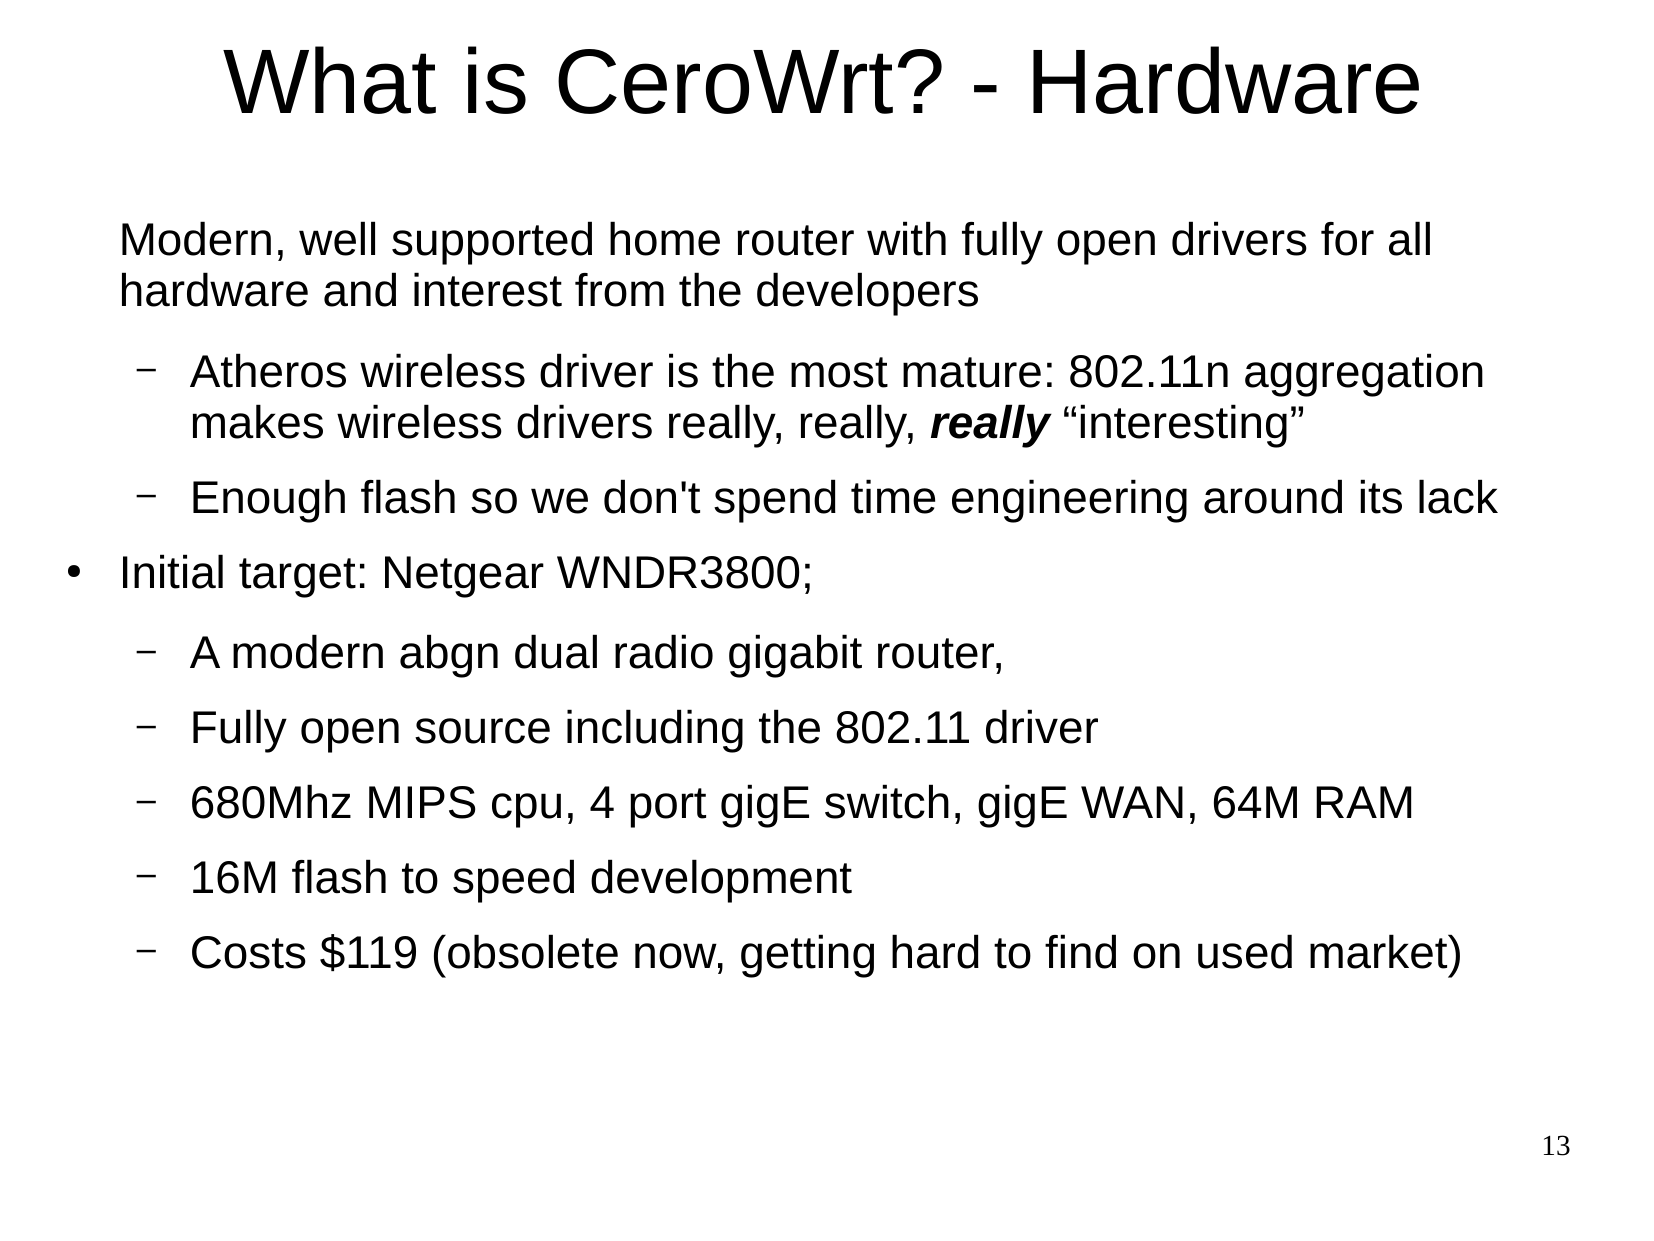

# What is CeroWrt? - Hardware
Modern, well supported home router with fully open drivers for all hardware and interest from the developers
Atheros wireless driver is the most mature: 802.11n aggregation makes wireless drivers really, really, really “interesting”
Enough flash so we don't spend time engineering around its lack
Initial target: Netgear WNDR3800;
A modern abgn dual radio gigabit router,
Fully open source including the 802.11 driver
680Mhz MIPS cpu, 4 port gigE switch, gigE WAN, 64M RAM
16M flash to speed development
Costs $119 (obsolete now, getting hard to find on used market)
13